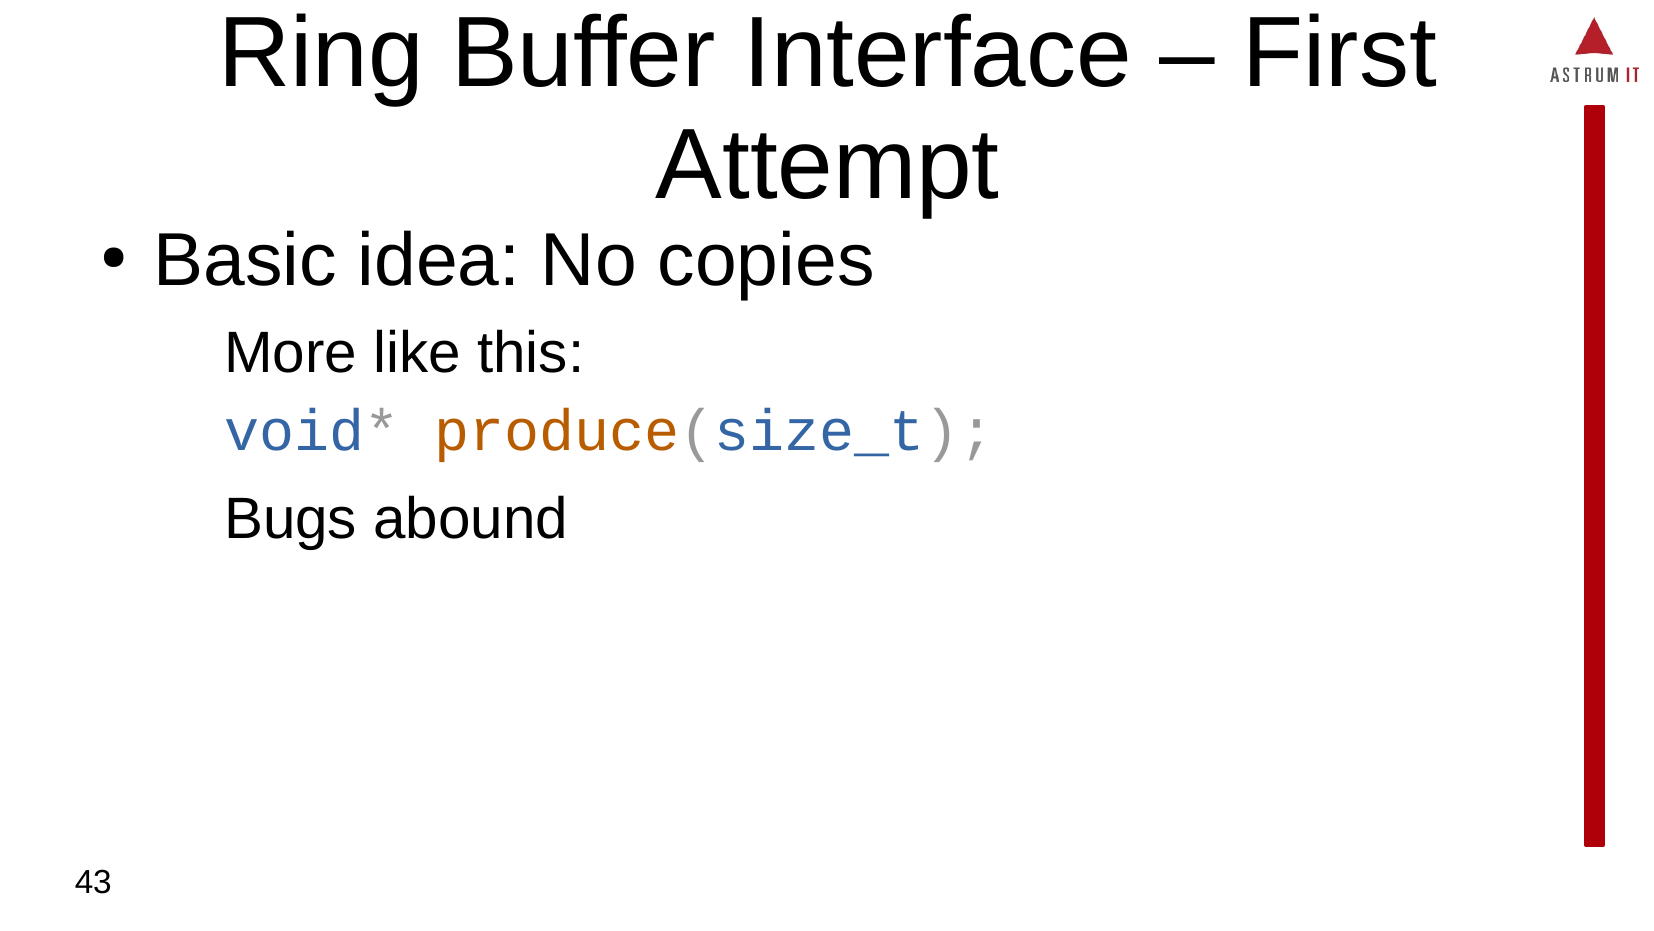

# Ring Buffer Interface – First Attempt
Basic idea: No copies
More like this:
void* produce(size_t);
Bugs abound